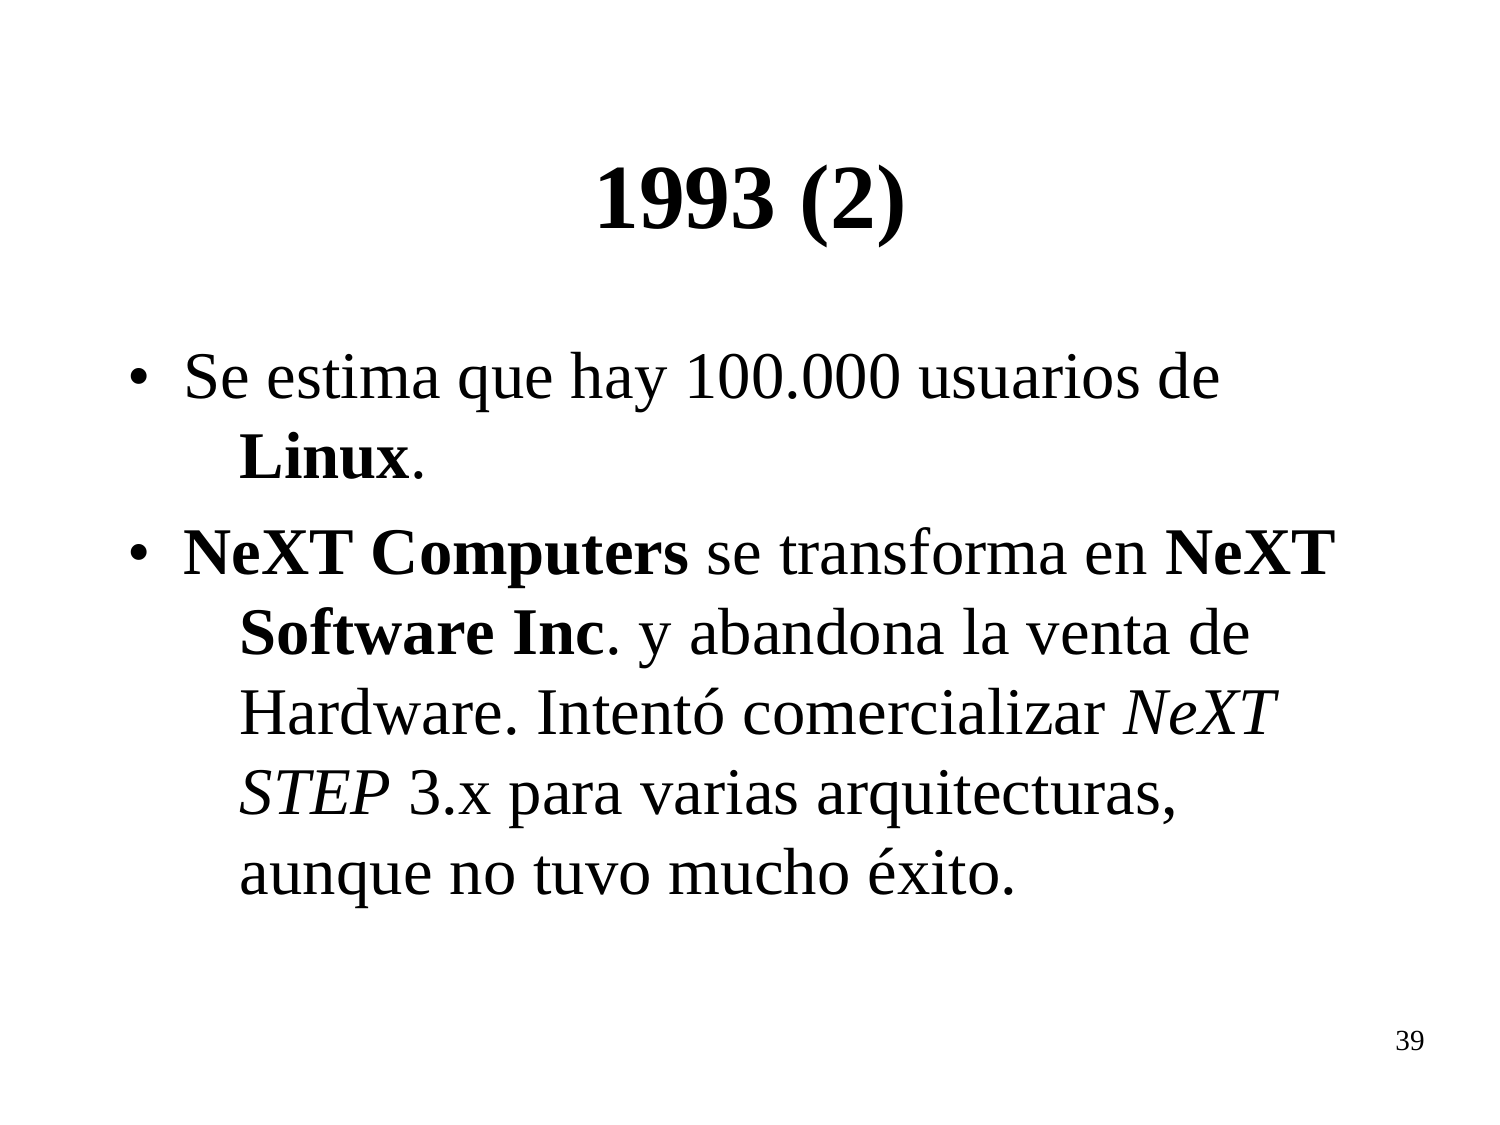

# 1993 (2)
Se estima que hay 100.000 usuarios de Linux.
NeXT Computers se transforma en NeXT Software Inc. y abandona la venta de Hardware. Intentó comercializar NeXT STEP 3.x para varias arquitecturas, aunque no tuvo mucho éxito.
39